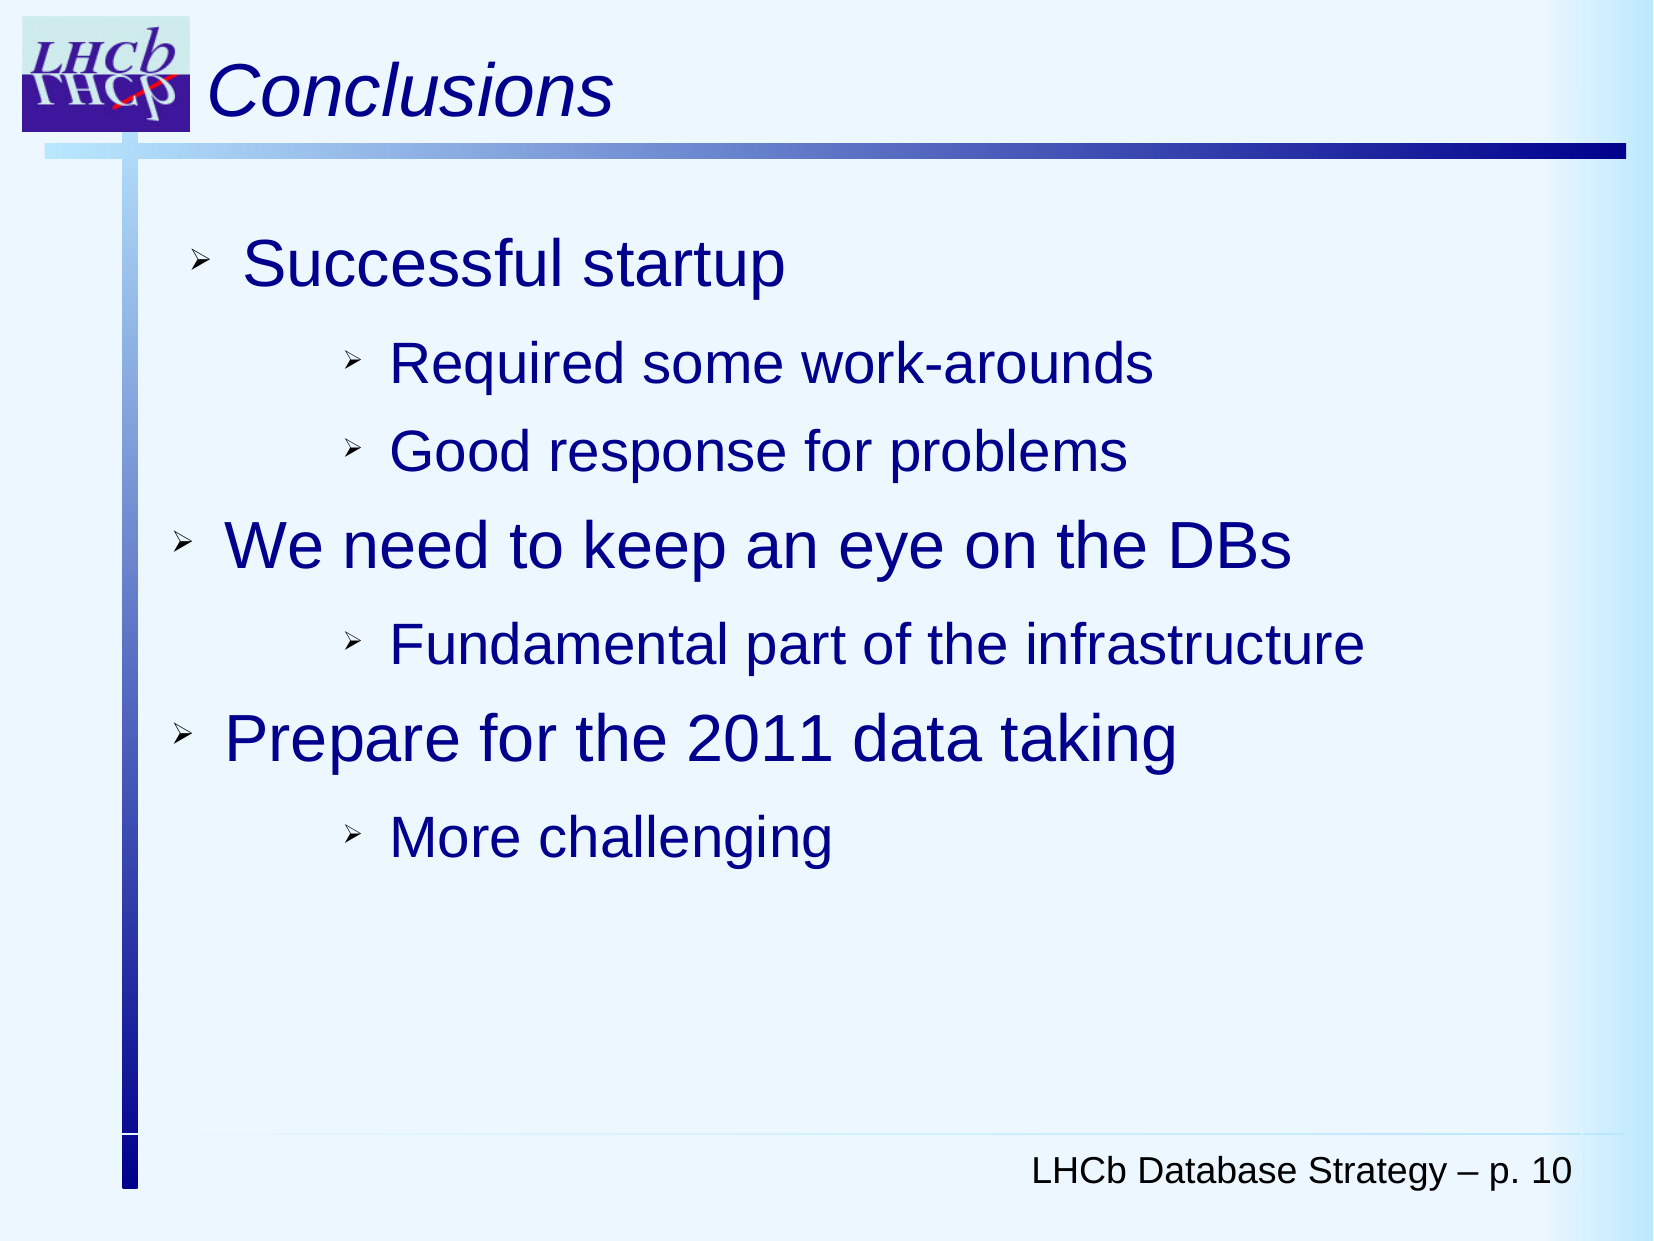

# Conclusions
Successful startup
Required some work-arounds
Good response for problems
We need to keep an eye on the DBs
Fundamental part of the infrastructure
Prepare for the 2011 data taking
More challenging